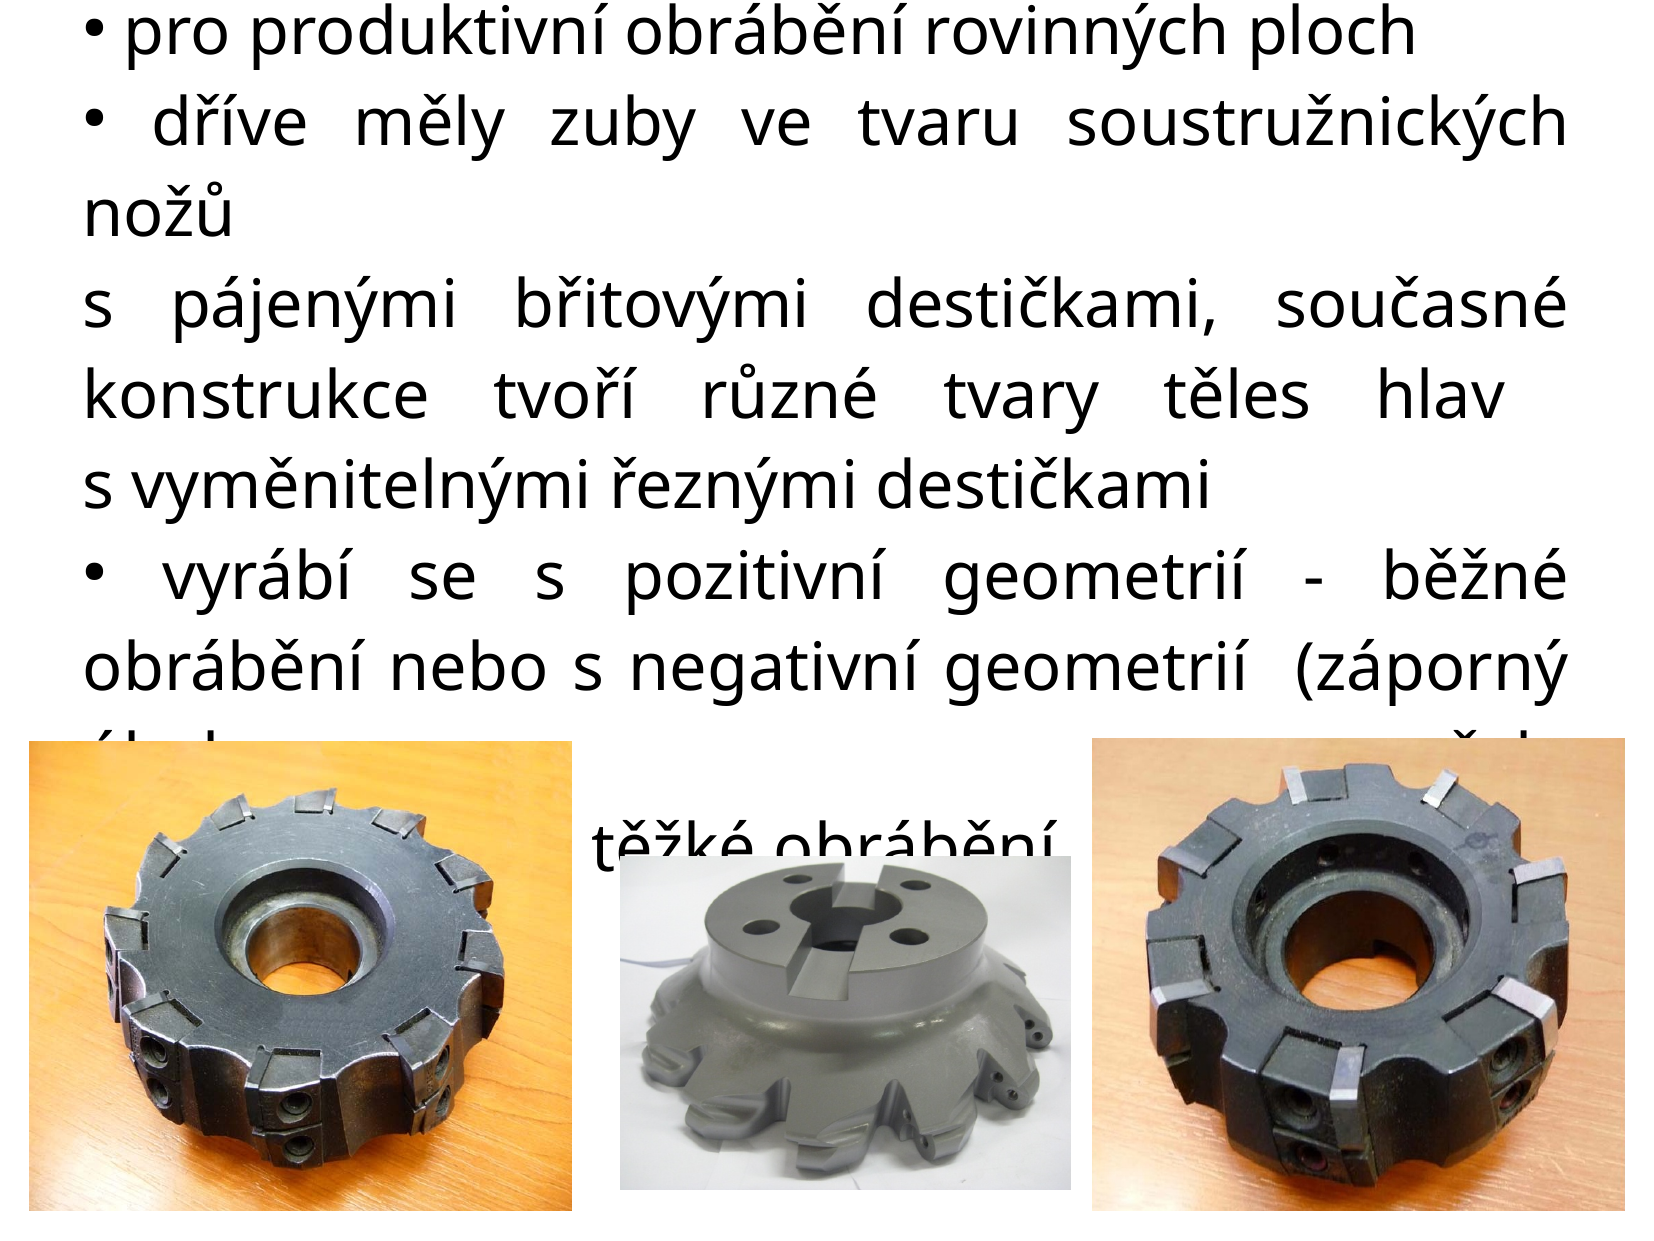

# c) Frézovací hlavy
 pro produktivní obrábění rovinných ploch
 dříve měly zuby ve tvaru soustružnických nožů
s pájenými břitovými destičkami, současné konstrukce tvoří různé tvary těles hlav
s vyměnitelnými řeznými destičkami
 vyrábí se s pozitivní geometrií - běžné obrábění nebo s negativní geometrií (záporný úhel čela
a sklonu ostří) – těžké obrábění